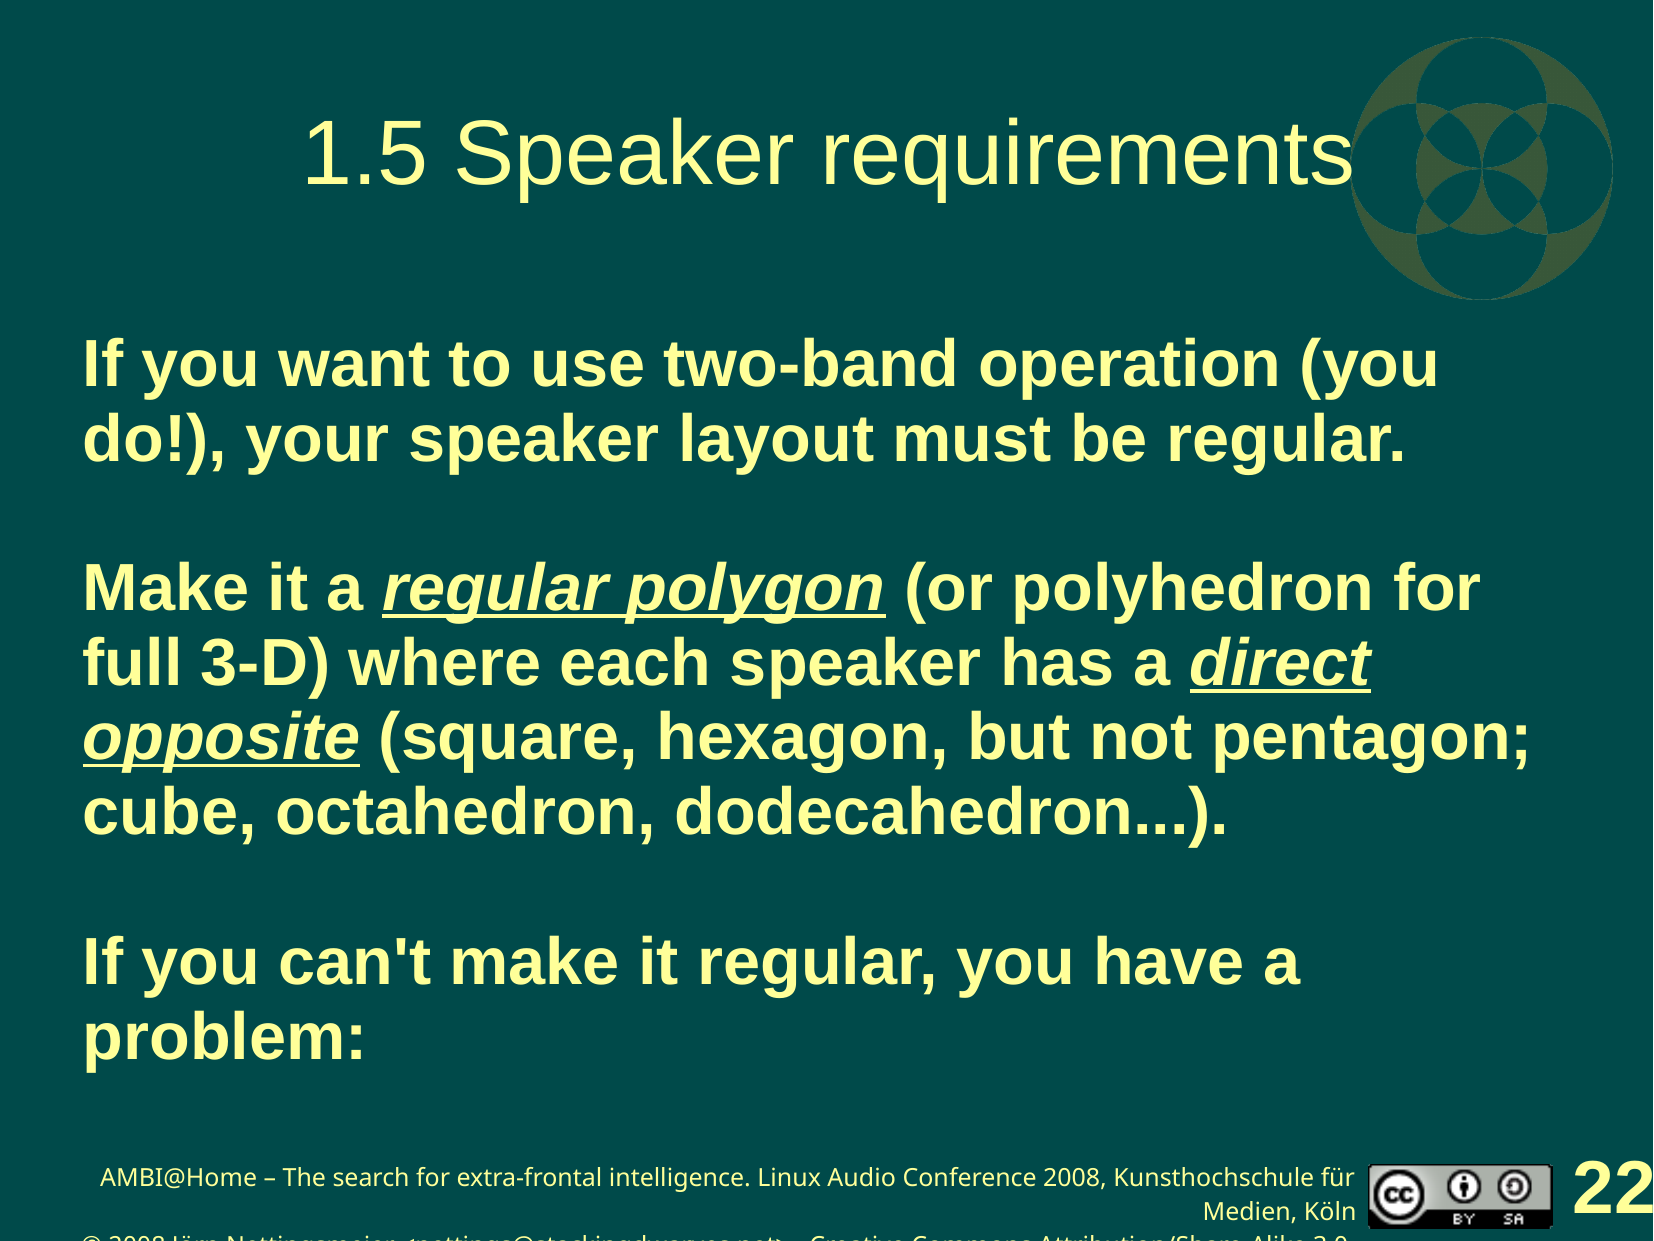

# 1.5 Speaker requirements
If you want to use two-band operation (you do!), your speaker layout must be regular.
Make it a regular polygon (or polyhedron for full 3-D) where each speaker has a direct opposite (square, hexagon, but not pentagon; cube, octahedron, dodecahedron...).
If you can't make it regular, you have a problem: